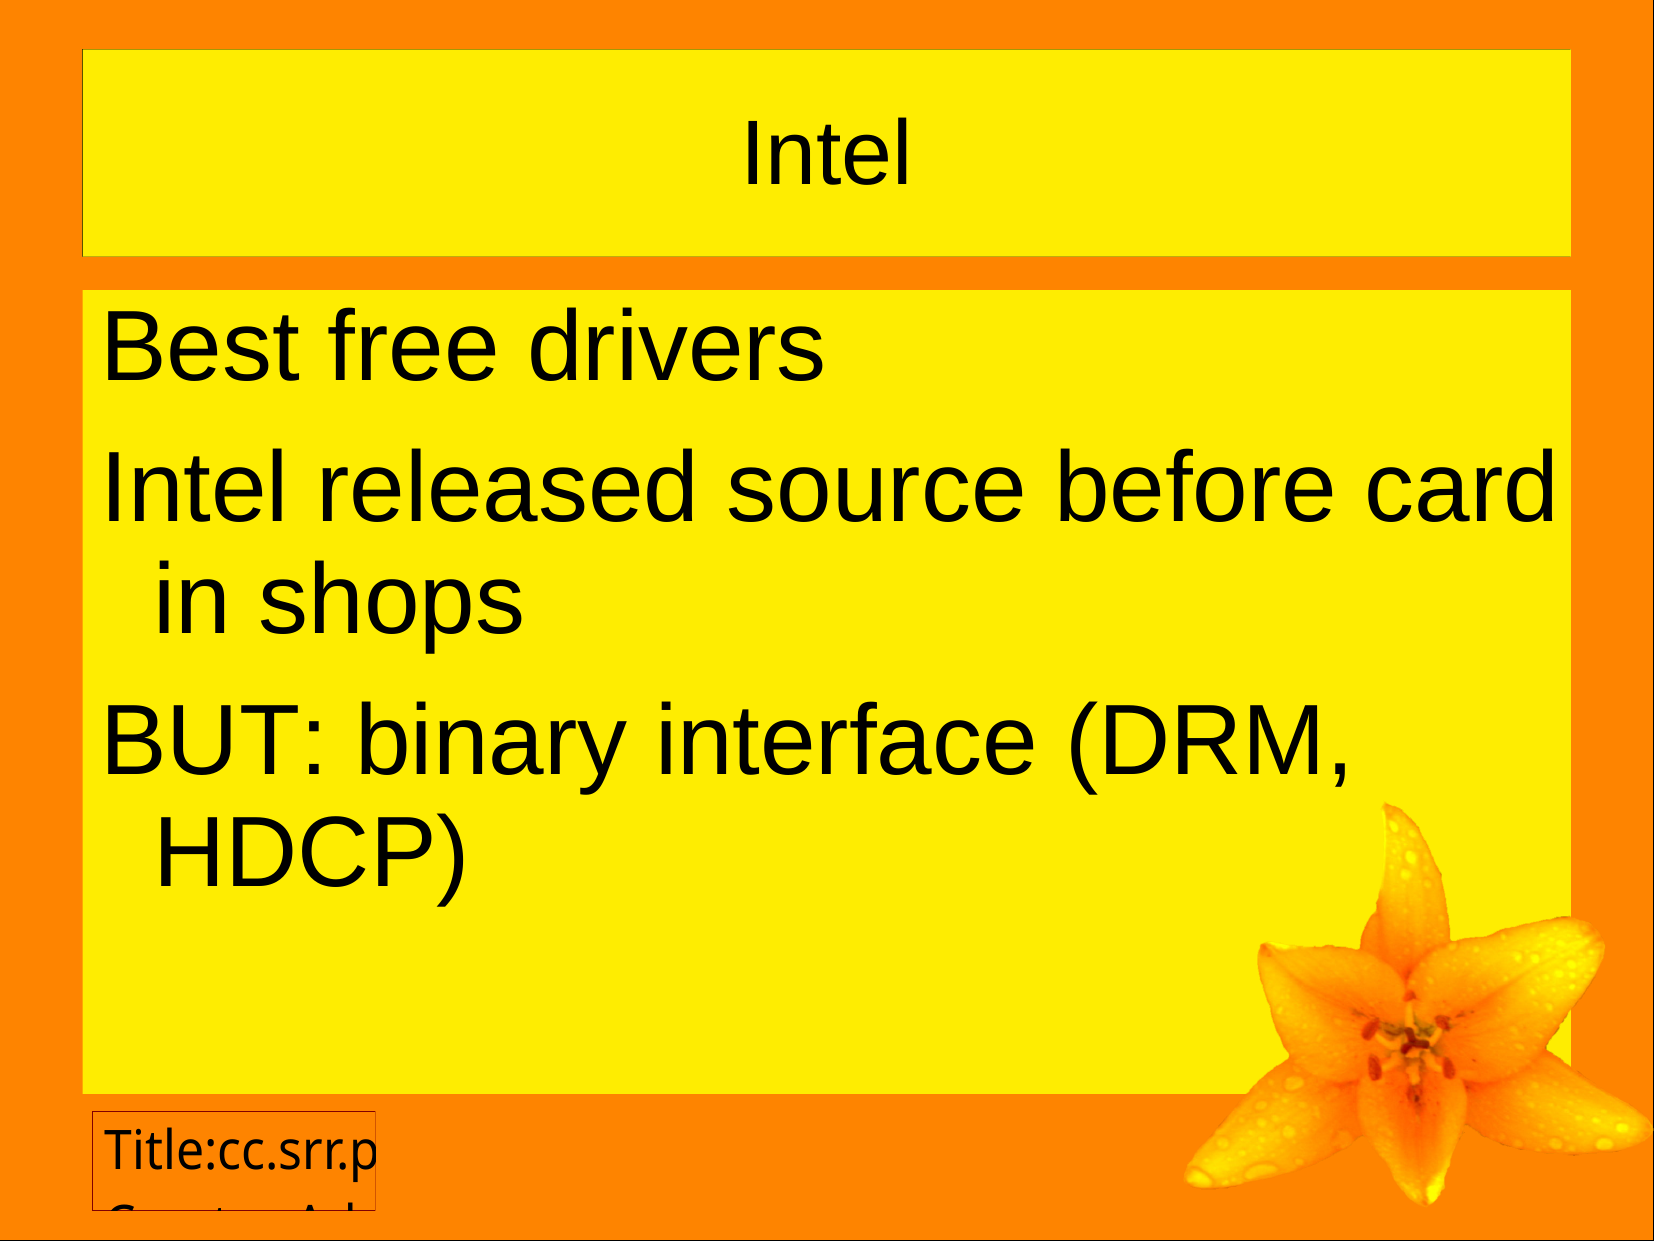

# Intel
Best free drivers
Intel released source before card in shops
BUT: binary interface (DRM, HDCP)